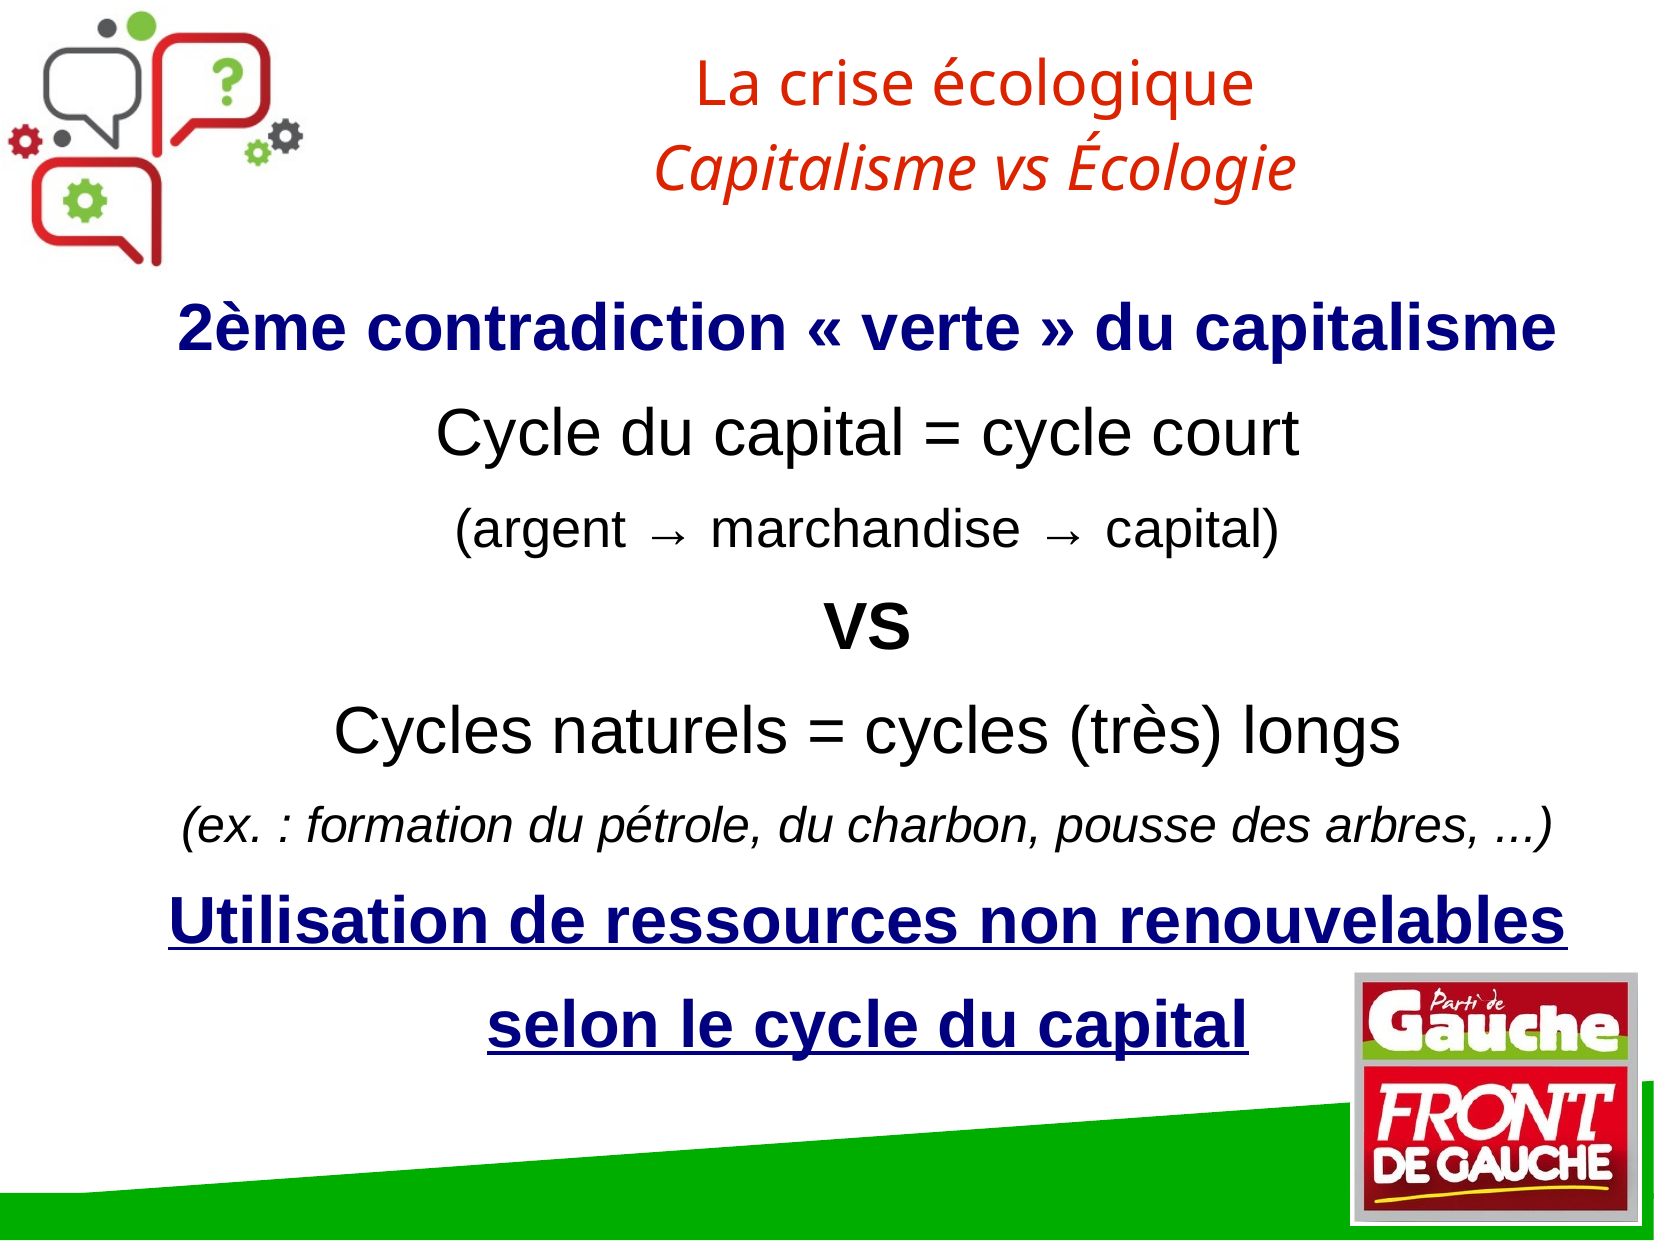

# La crise écologique Capitalisme vs Écologie
2ème contradiction « verte » du capitalisme
Cycle du capital = cycle court
(argent → marchandise → capital)
VS
Cycles naturels = cycles (très) longs
(ex. : formation du pétrole, du charbon, pousse des arbres, ...)
Utilisation de ressources non renouvelables
selon le cycle du capital